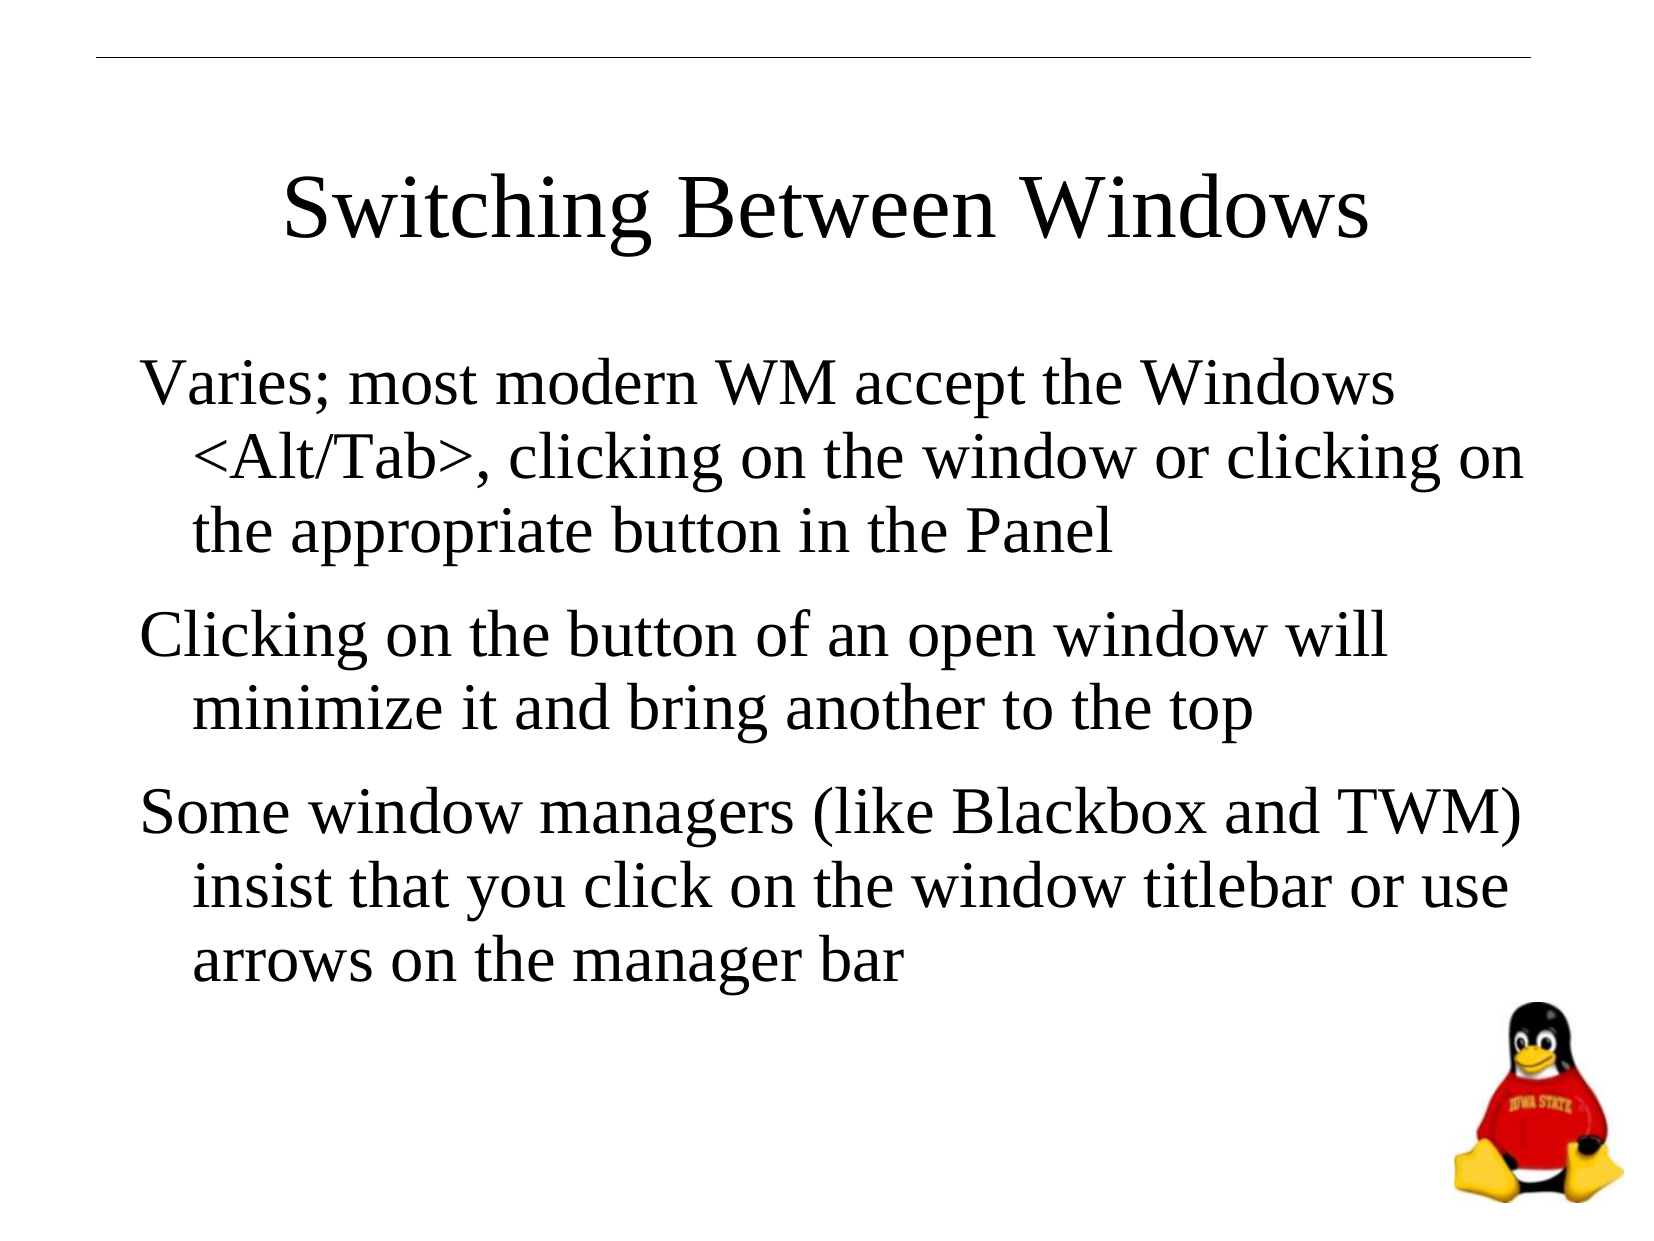

# Switching Between Windows
Varies; most modern WM accept the Windows <Alt/Tab>, clicking on the window or clicking on the appropriate button in the Panel
Clicking on the button of an open window will minimize it and bring another to the top
Some window managers (like Blackbox and TWM) insist that you click on the window titlebar or use arrows on the manager bar